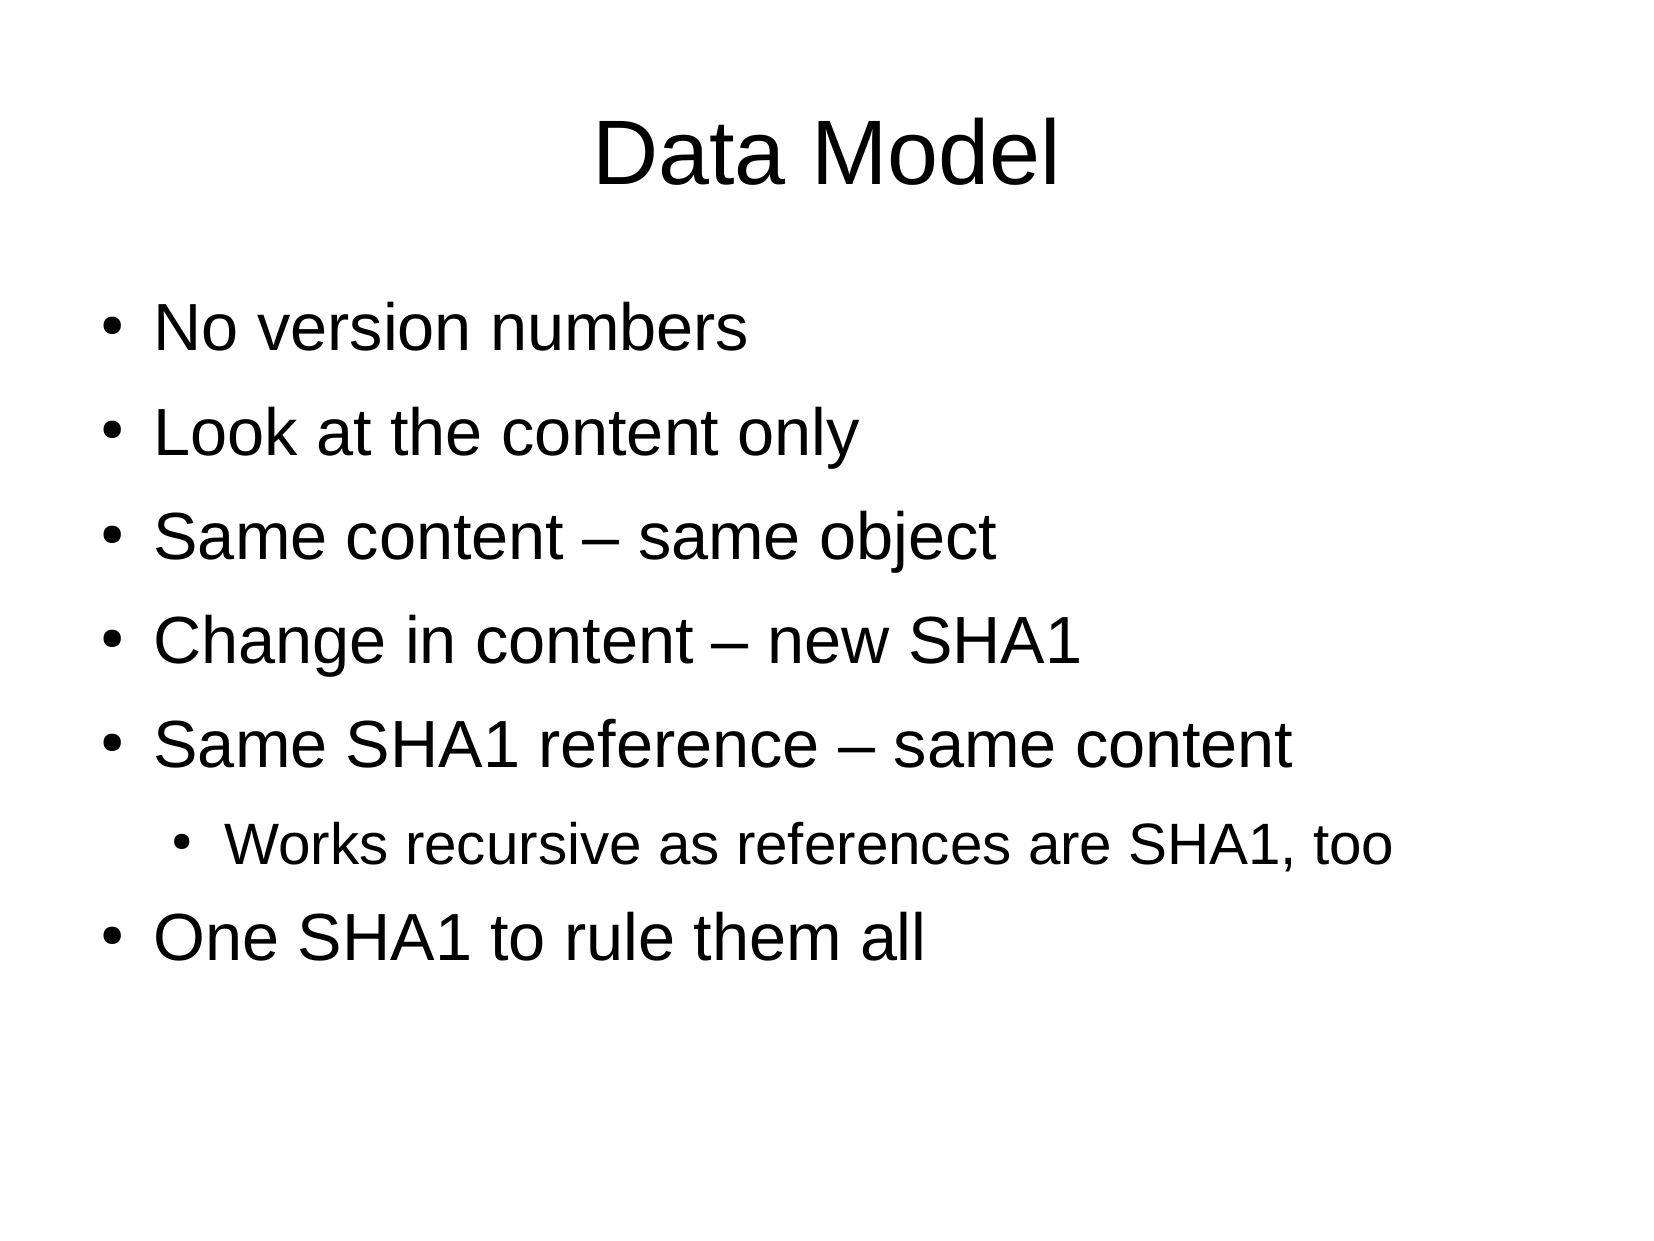

# Data Model
No version numbers
Look at the content only
Same content – same object
Change in content – new SHA1
Same SHA1 reference – same content
Works recursive as references are SHA1, too
One SHA1 to rule them all